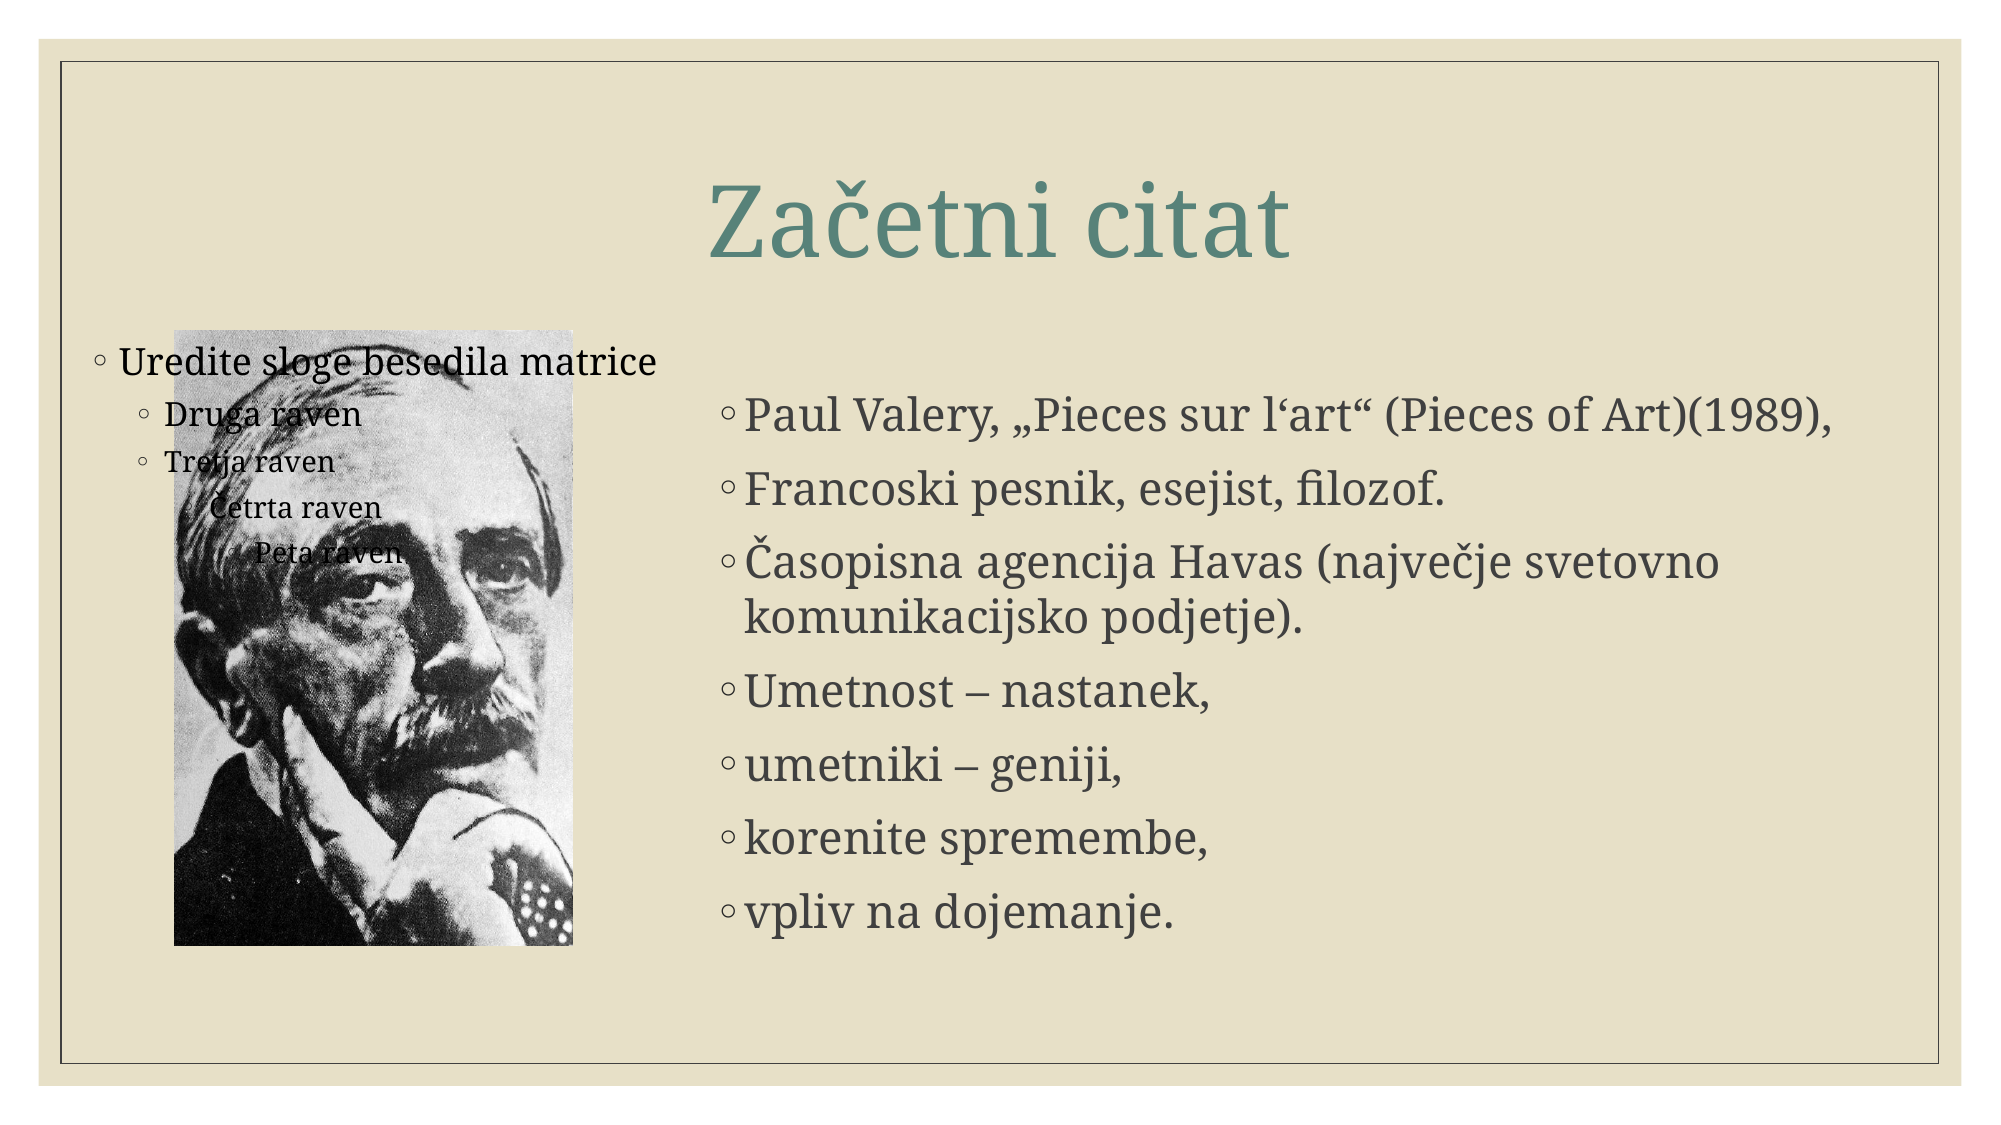

# Začetni citat
Paul Valery, „Pieces sur l‘art“ (Pieces of Art)(1989),
Francoski pesnik, esejist, filozof.
Časopisna agencija Havas (največje svetovno komunikacijsko podjetje).
Umetnost – nastanek,
umetniki – geniji,
korenite spremembe,
vpliv na dojemanje.
Uredite sloge besedila matrice
Druga raven
Tretja raven
Četrta raven
Peta raven